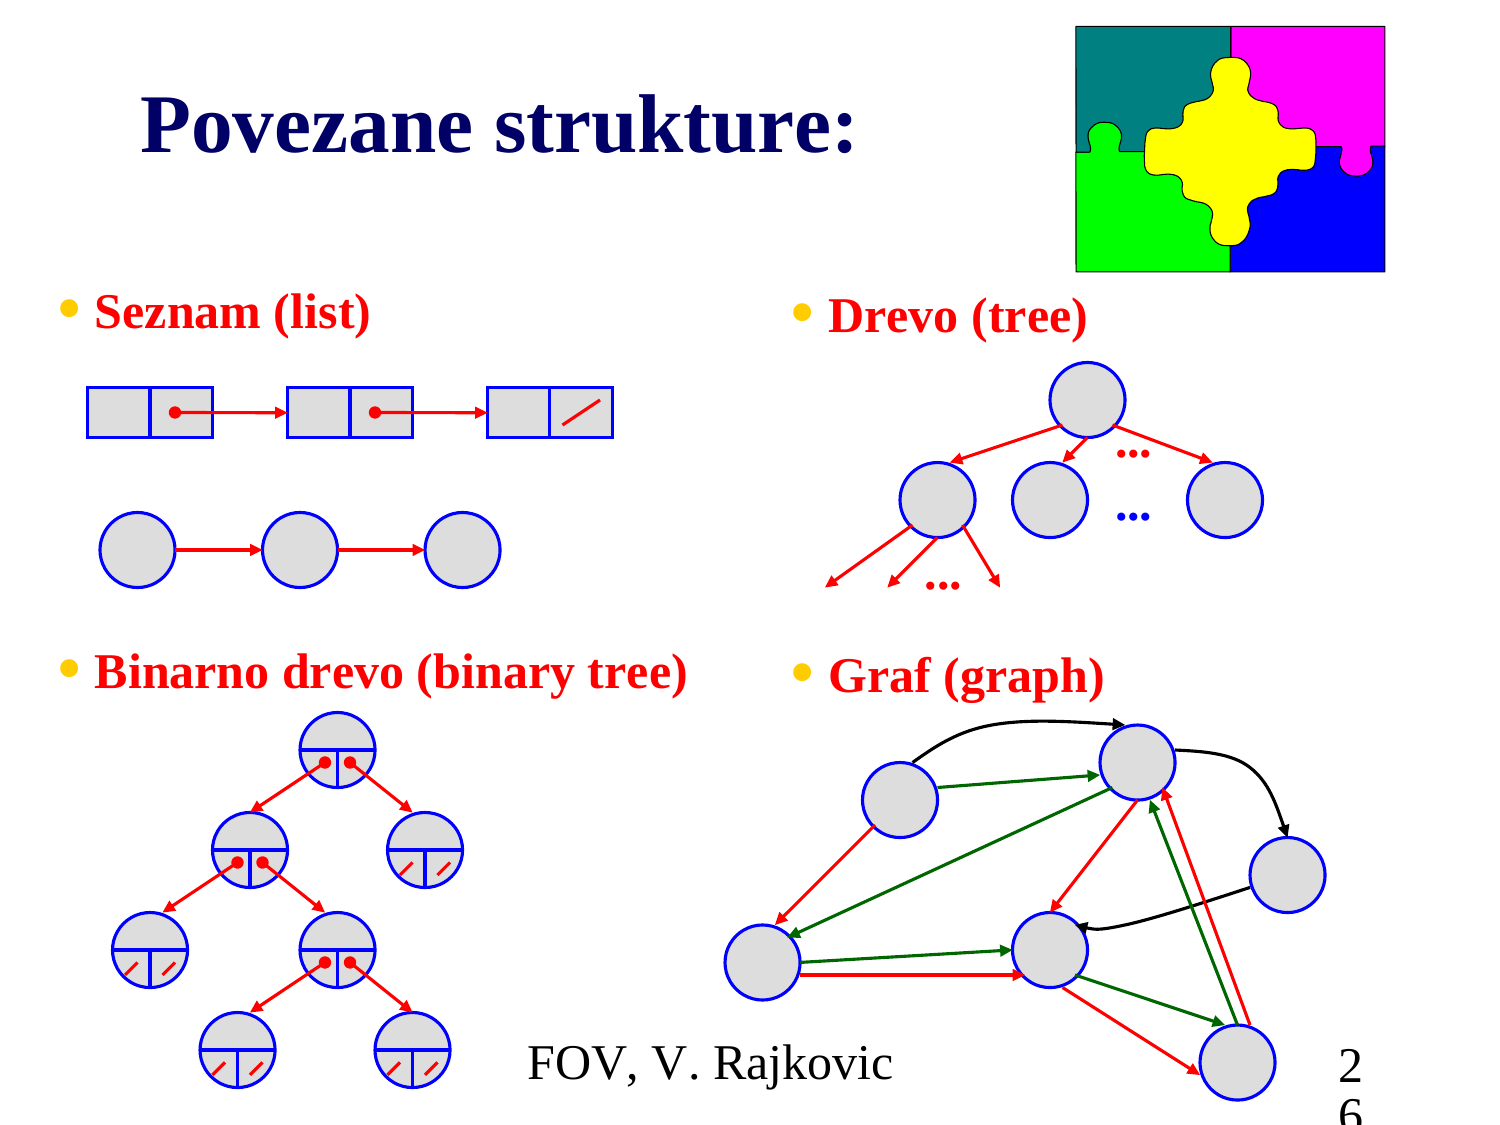

Povezane strukture:
 Seznam (list)
 Binarno drevo (binary tree)
 Drevo (tree)
 Graf (graph)
...
...
...
FOV, V. Rajkovic
26